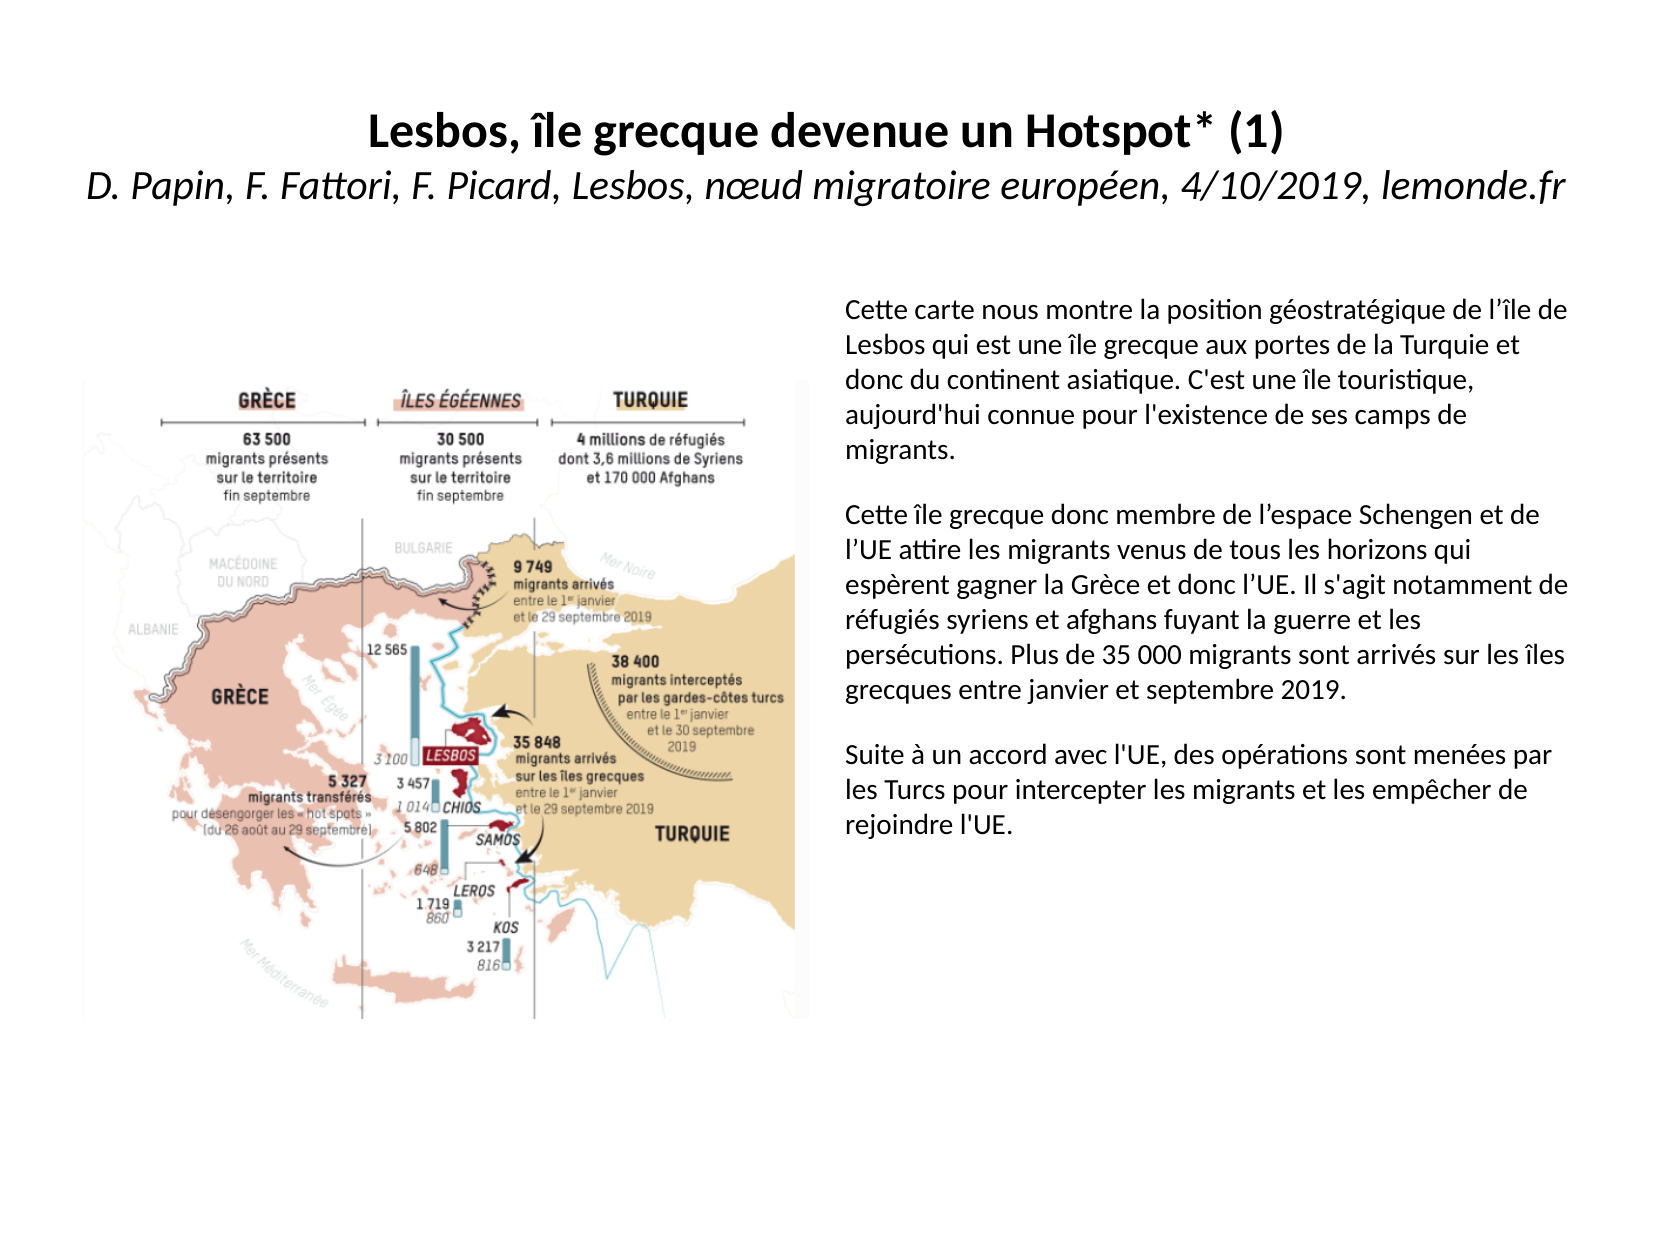

# Lesbos, île grecque devenue un Hotspot* (1) D. Papin, F. Fattori, F. Picard, Lesbos, nœud migratoire européen, 4/10/2019, lemonde.fr
Cette carte nous montre la position géostratégique de l’île de Lesbos qui est une île grecque aux portes de la Turquie et donc du continent asiatique. C'est une île touristique, aujourd'hui connue pour l'existence de ses camps de migrants.
Cette île grecque donc membre de l’espace Schengen et de l’UE attire les migrants venus de tous les horizons qui espèrent gagner la Grèce et donc l’UE. Il s'agit notamment de réfugiés syriens et afghans fuyant la guerre et les persécutions. Plus de 35 000 migrants sont arrivés sur les îles grecques entre janvier et septembre 2019.
Suite à un accord avec l'UE, des opérations sont menées par les Turcs pour intercepter les migrants et les empêcher de rejoindre l'UE.